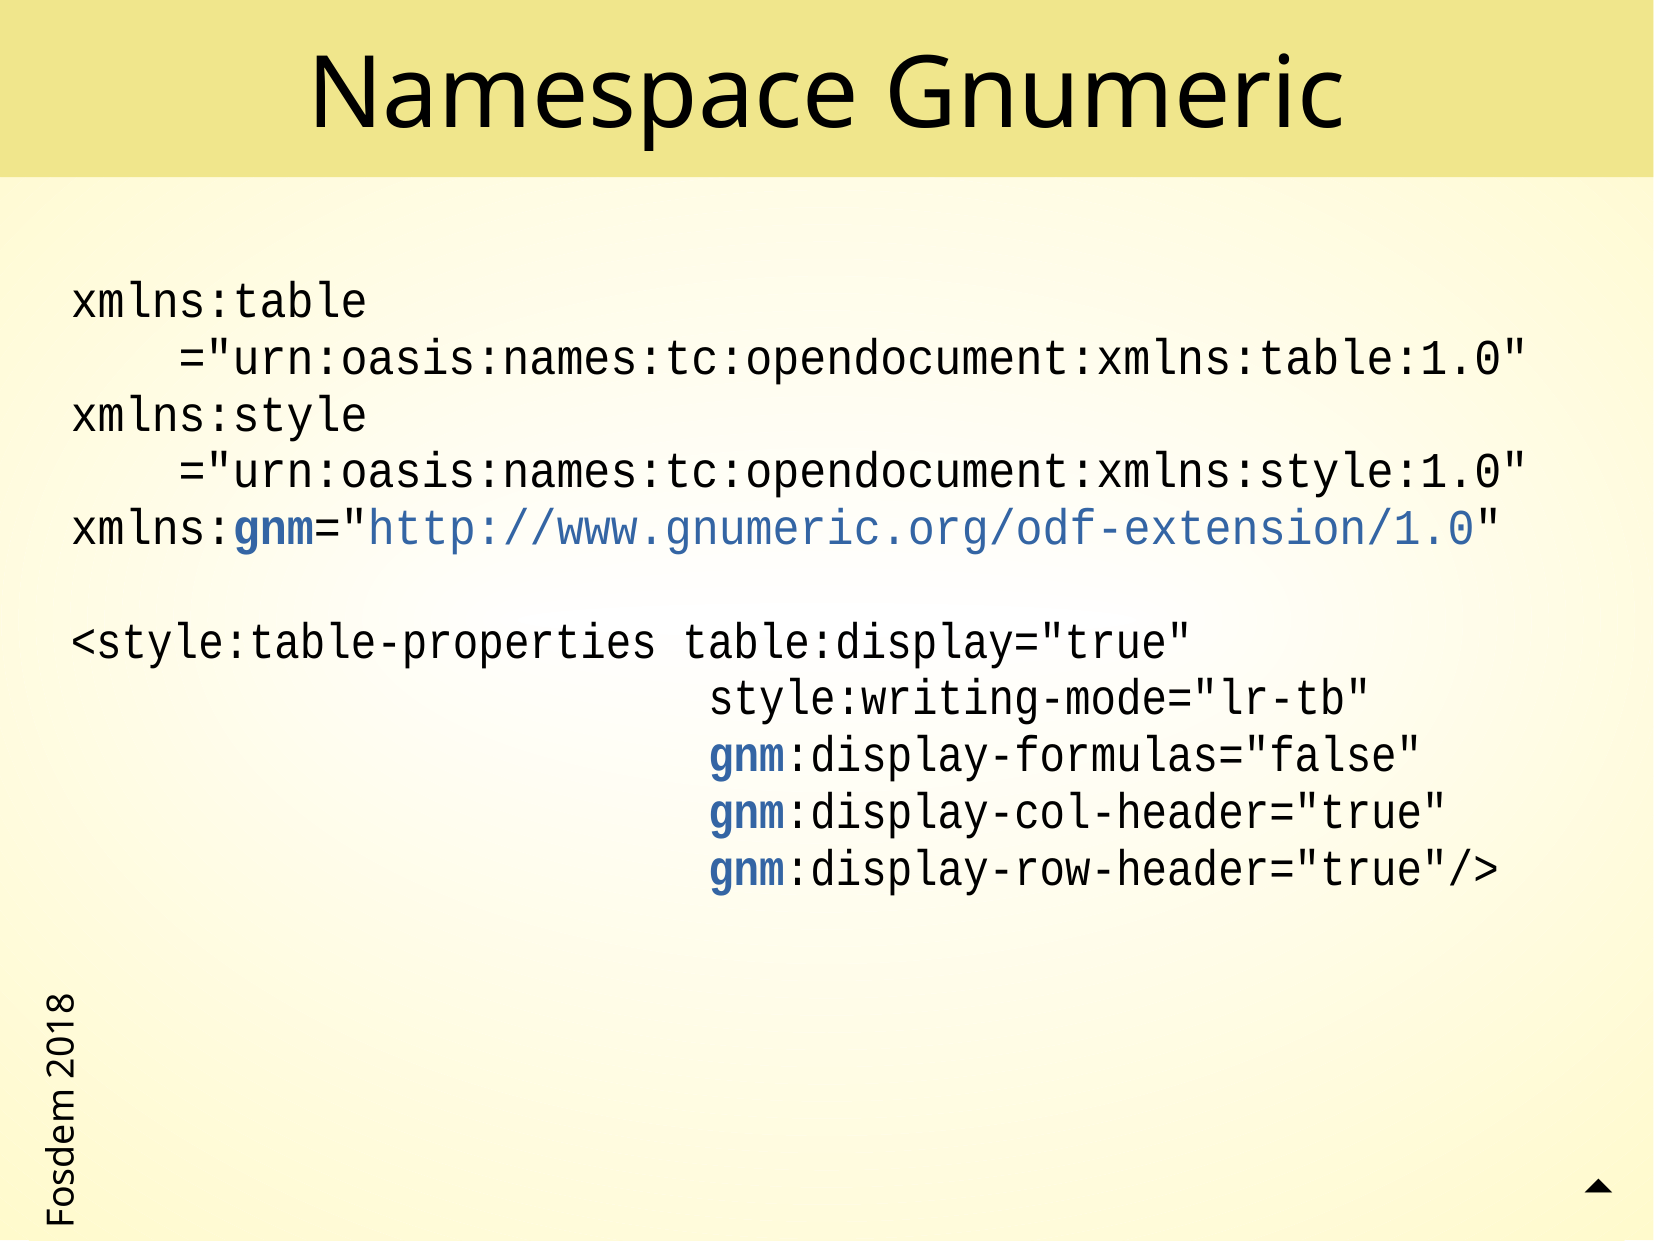

# Namespace Gnumeric
xmlns:table
 ="urn:oasis:names:tc:opendocument:xmlns:table:1.0"
xmlns:style
 ="urn:oasis:names:tc:opendocument:xmlns:style:1.0"
xmlns:gnm="http://www.gnumeric.org/odf-extension/1.0"
<style:table-properties table:display="true"
 style:writing-mode="lr-tb"
 gnm:display-formulas="false"
 gnm:display-col-header="true"
 gnm:display-row-header="true"/>
Fosdem 2018
⏶